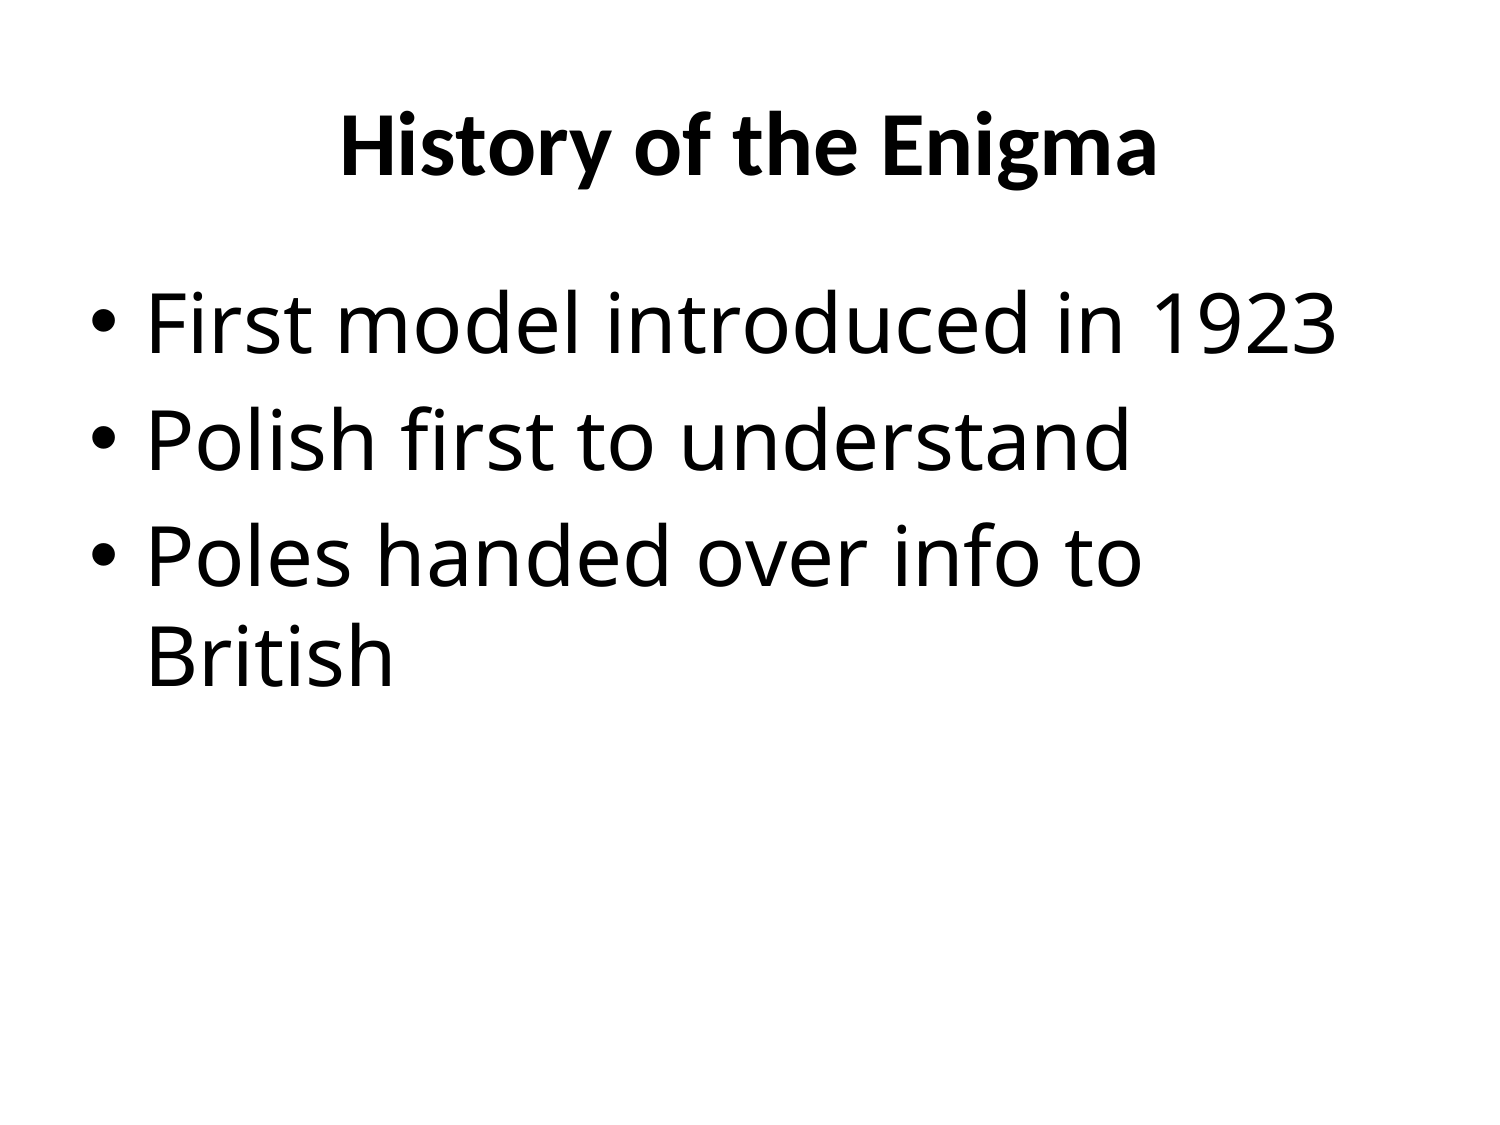

History of the Enigma
First model introduced in 1923
Polish first to understand
Poles handed over info to British